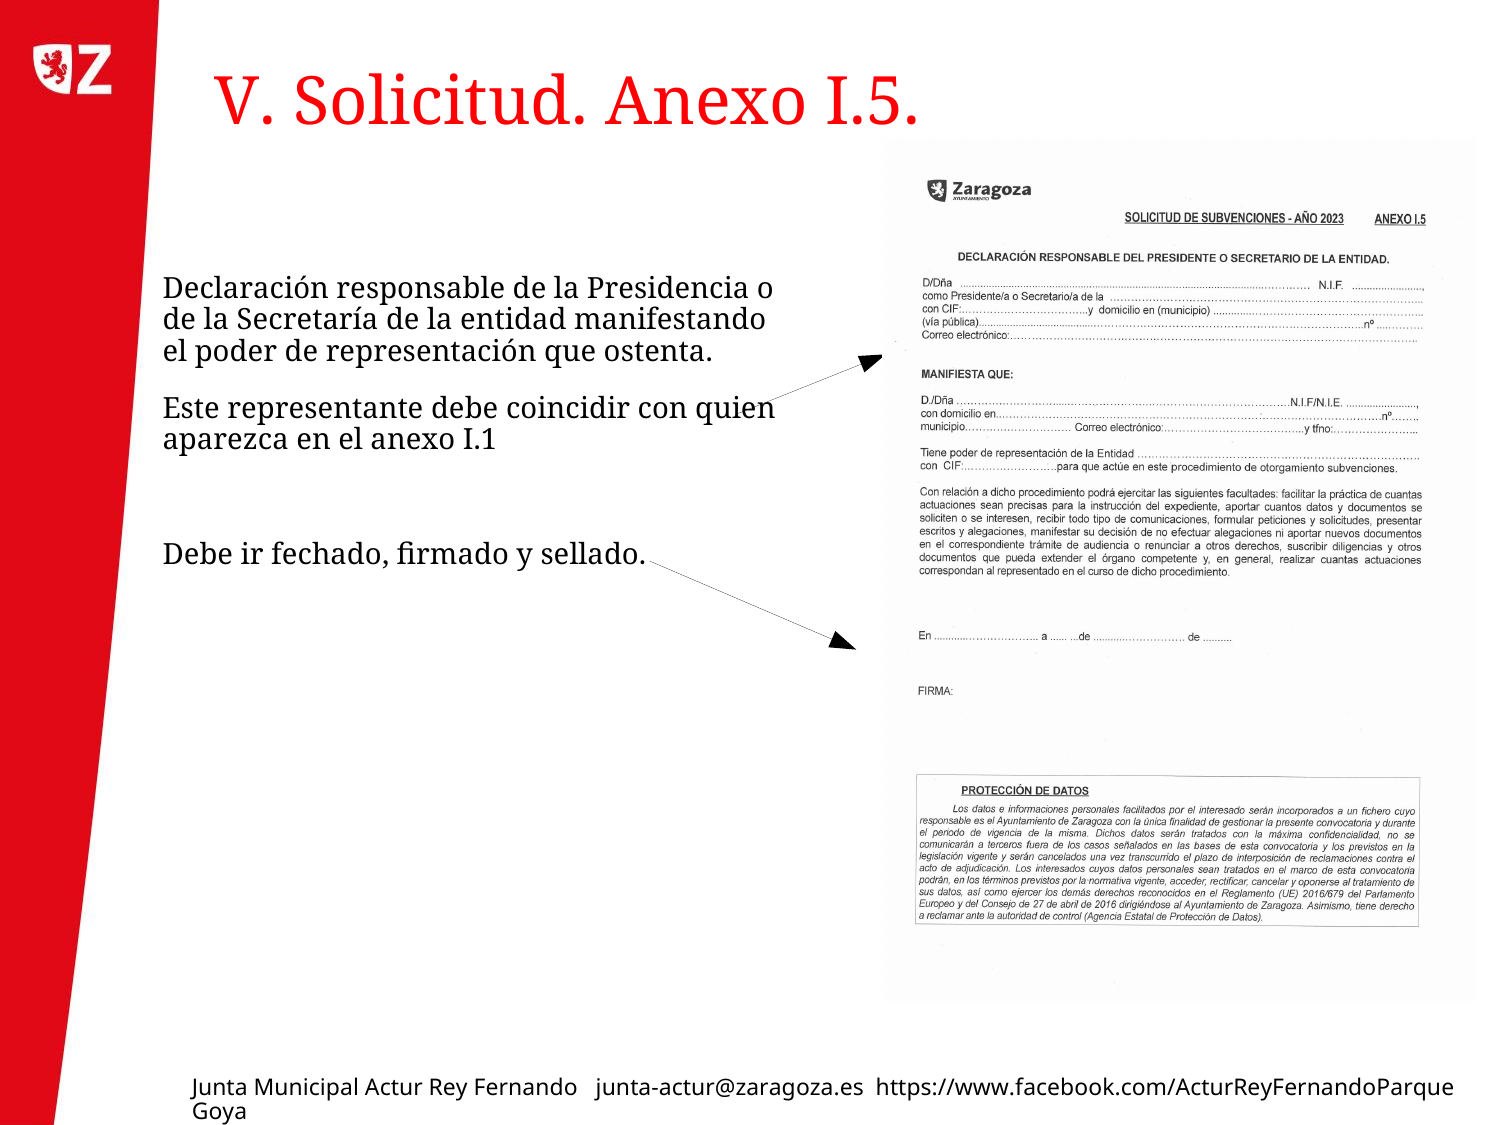

V. Solicitud. Anexo I.5.
Declaración responsable de la Presidencia o de la Secretaría de la entidad manifestando el poder de representación que ostenta.
Este representante debe coincidir con quien aparezca en el anexo I.1
Debe ir fechado, firmado y sellado.
Junta Municipal Actur Rey Fernando junta-actur@zaragoza.es https://www.facebook.com/ActurReyFernandoParqueGoya